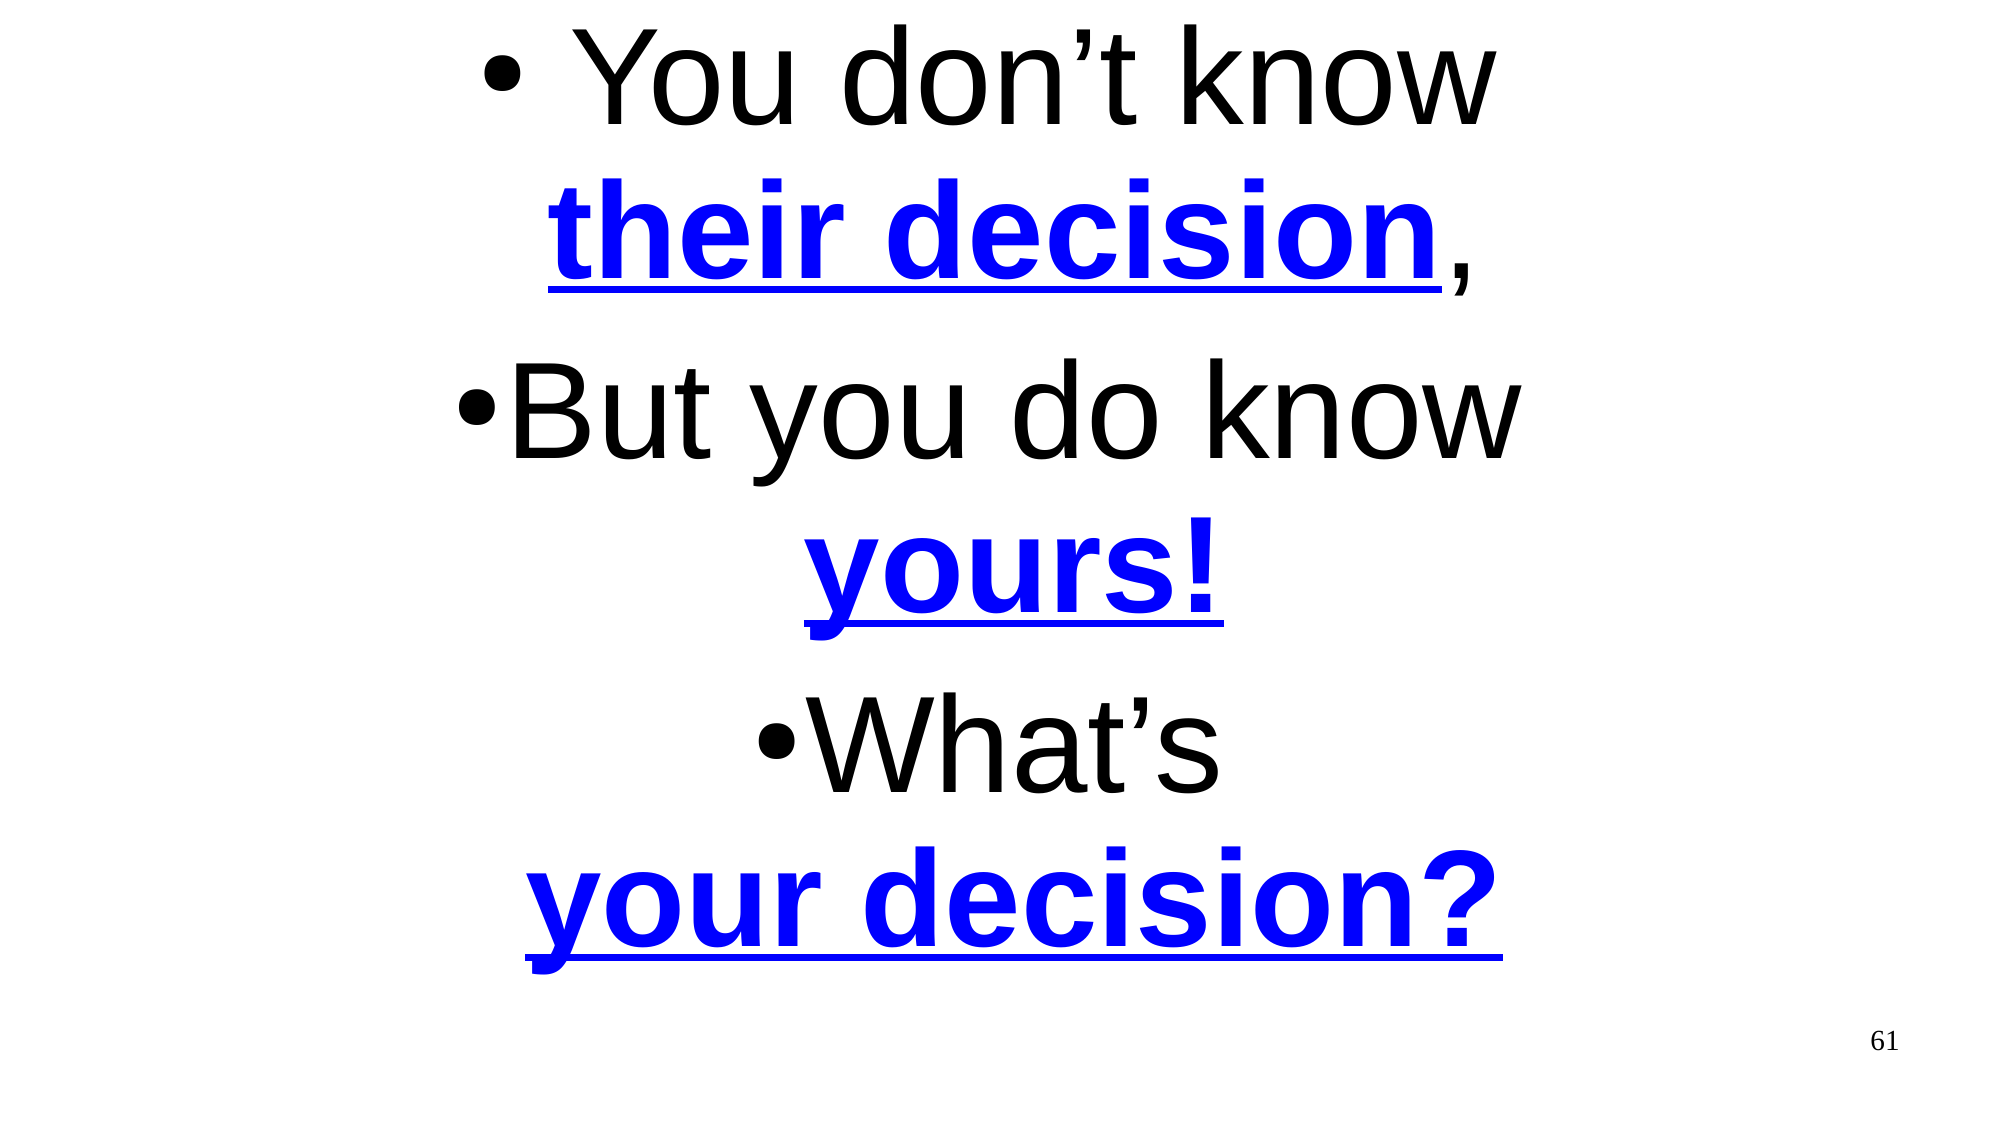

# You don’t know their decision,
But you do know
yours!
What’s
your decision?
61